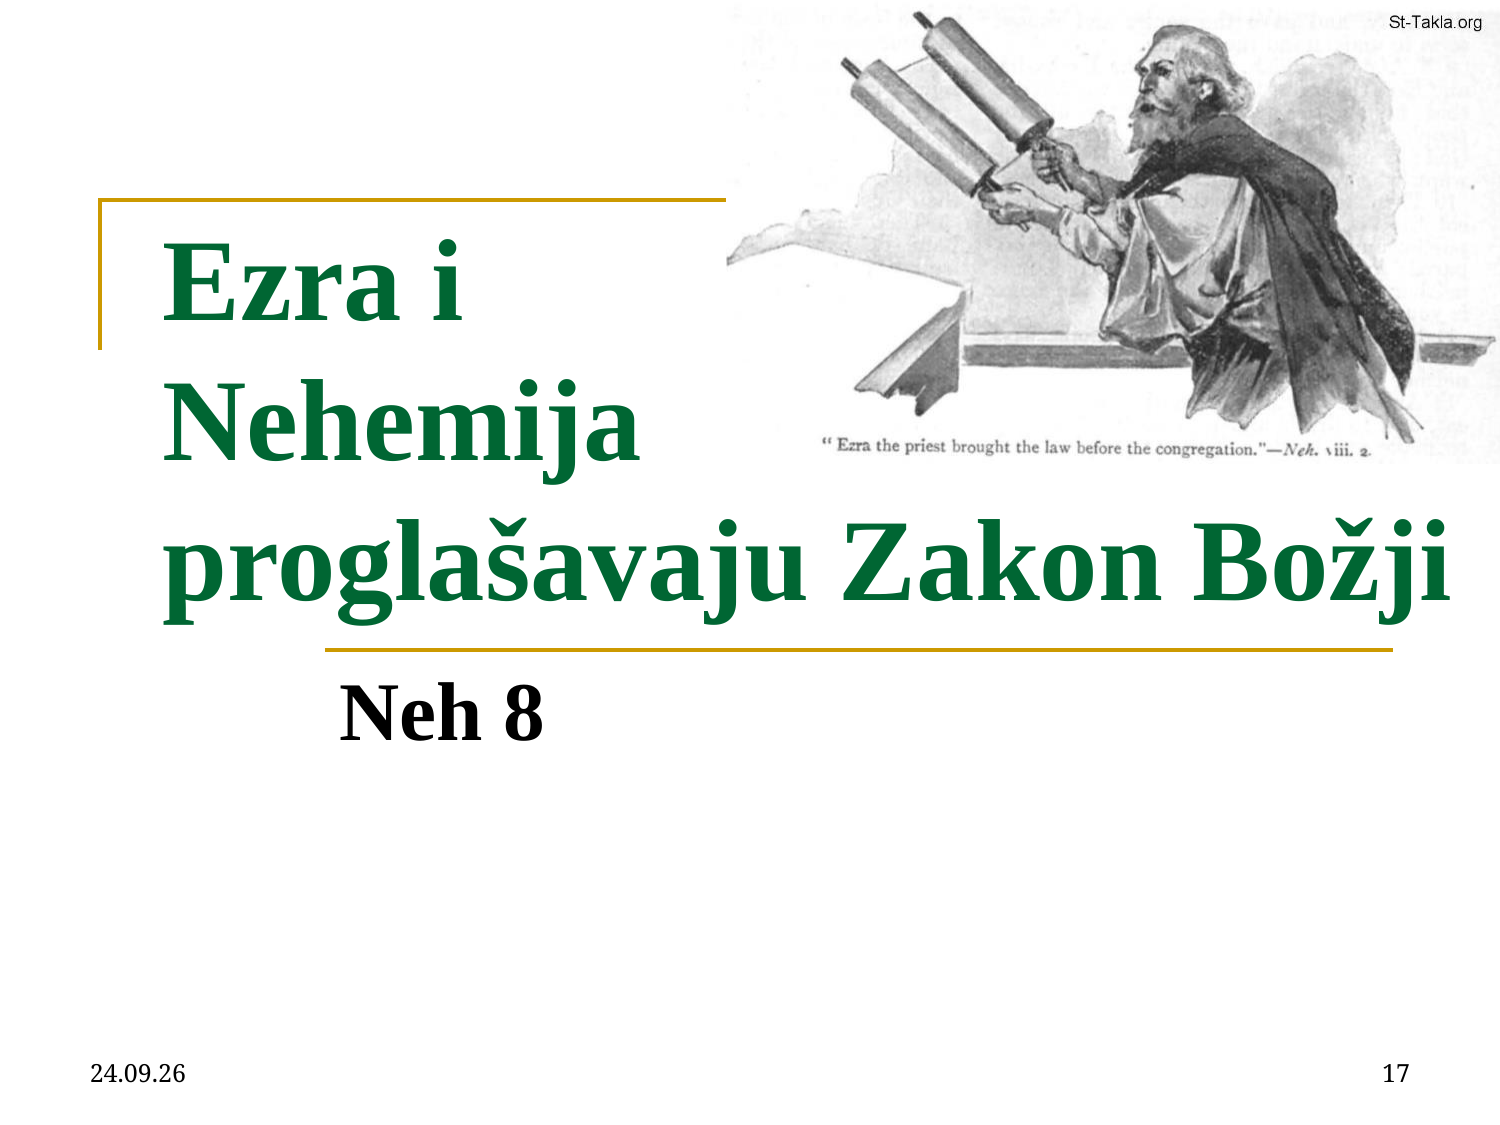

# Ezra i Nehemija proglašavaju Zakon Božji
Neh 8